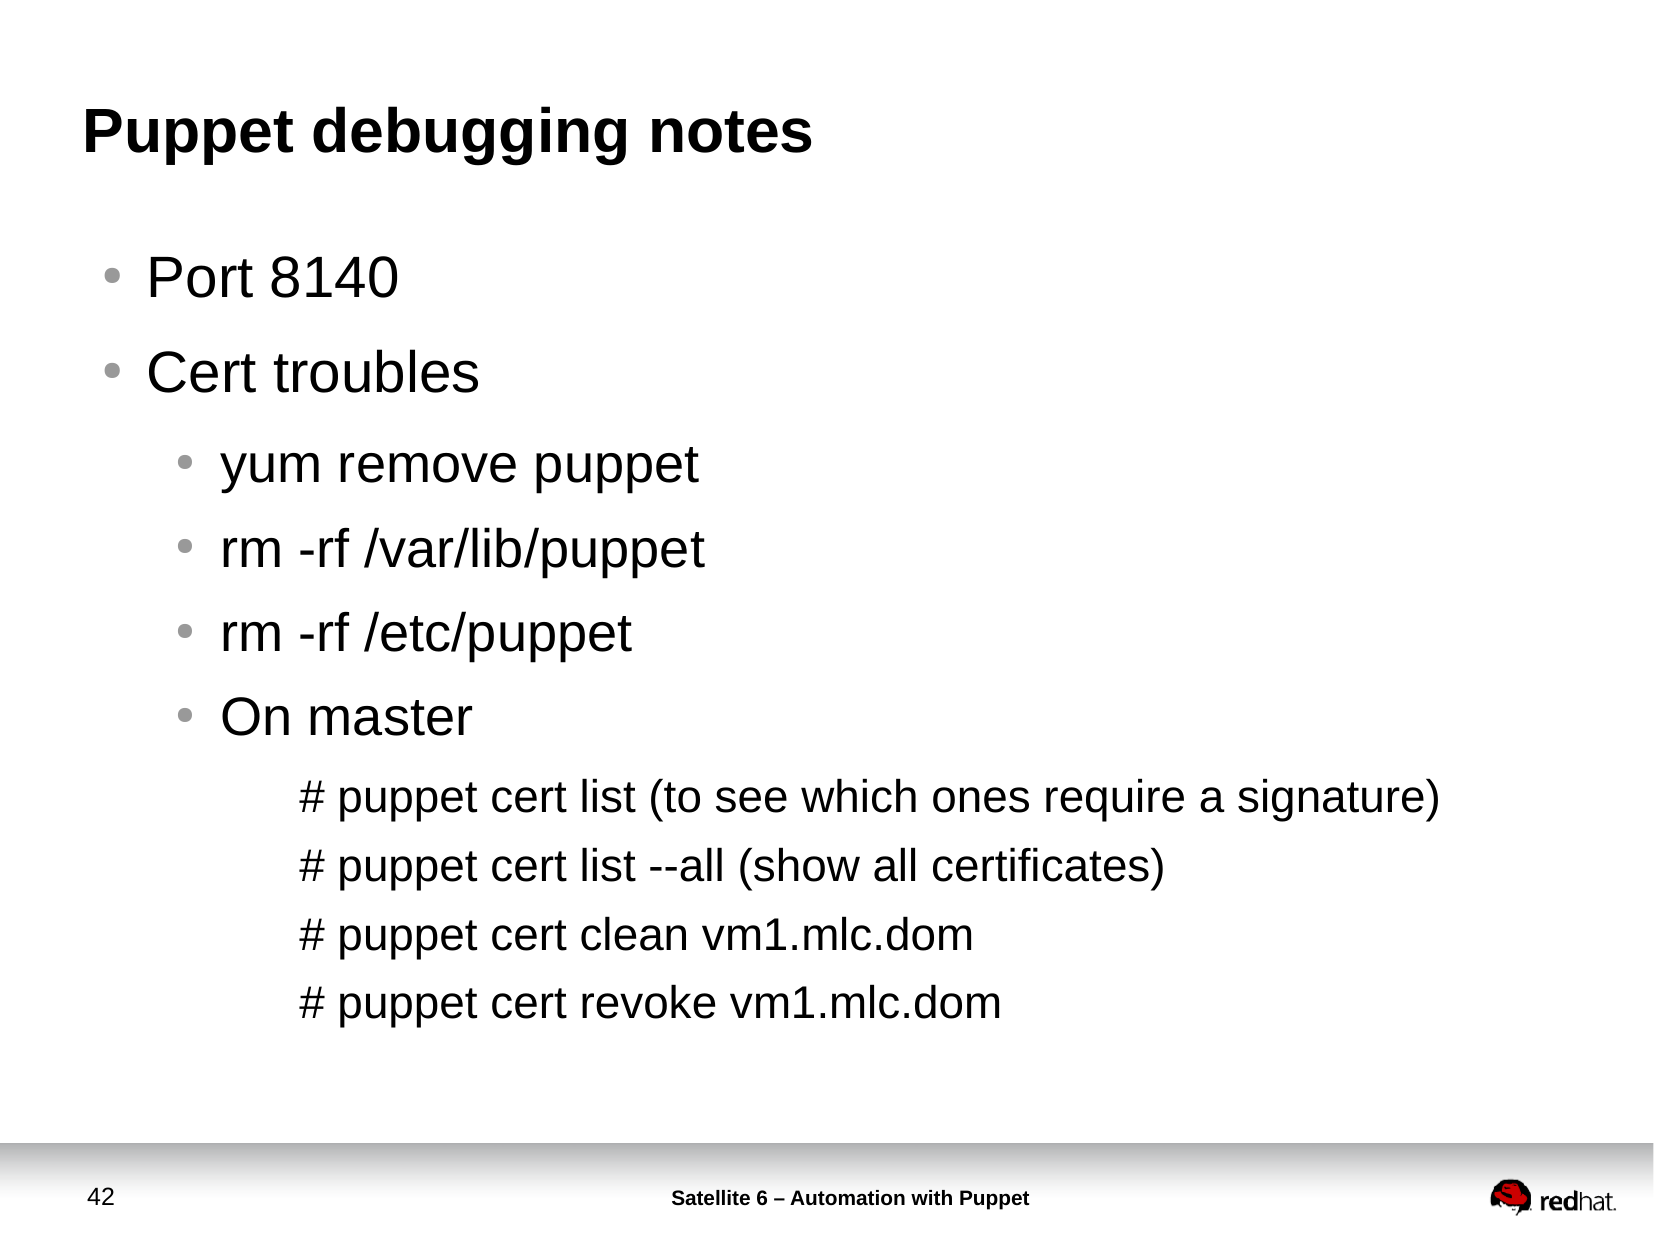

# Puppet debugging notes
Port 8140
Cert troubles
yum remove puppet
rm -rf /var/lib/puppet
rm -rf /etc/puppet
On master
# puppet cert list (to see which ones require a signature)
# puppet cert list --all (show all certificates)
# puppet cert clean vm1.mlc.dom
# puppet cert revoke vm1.mlc.dom